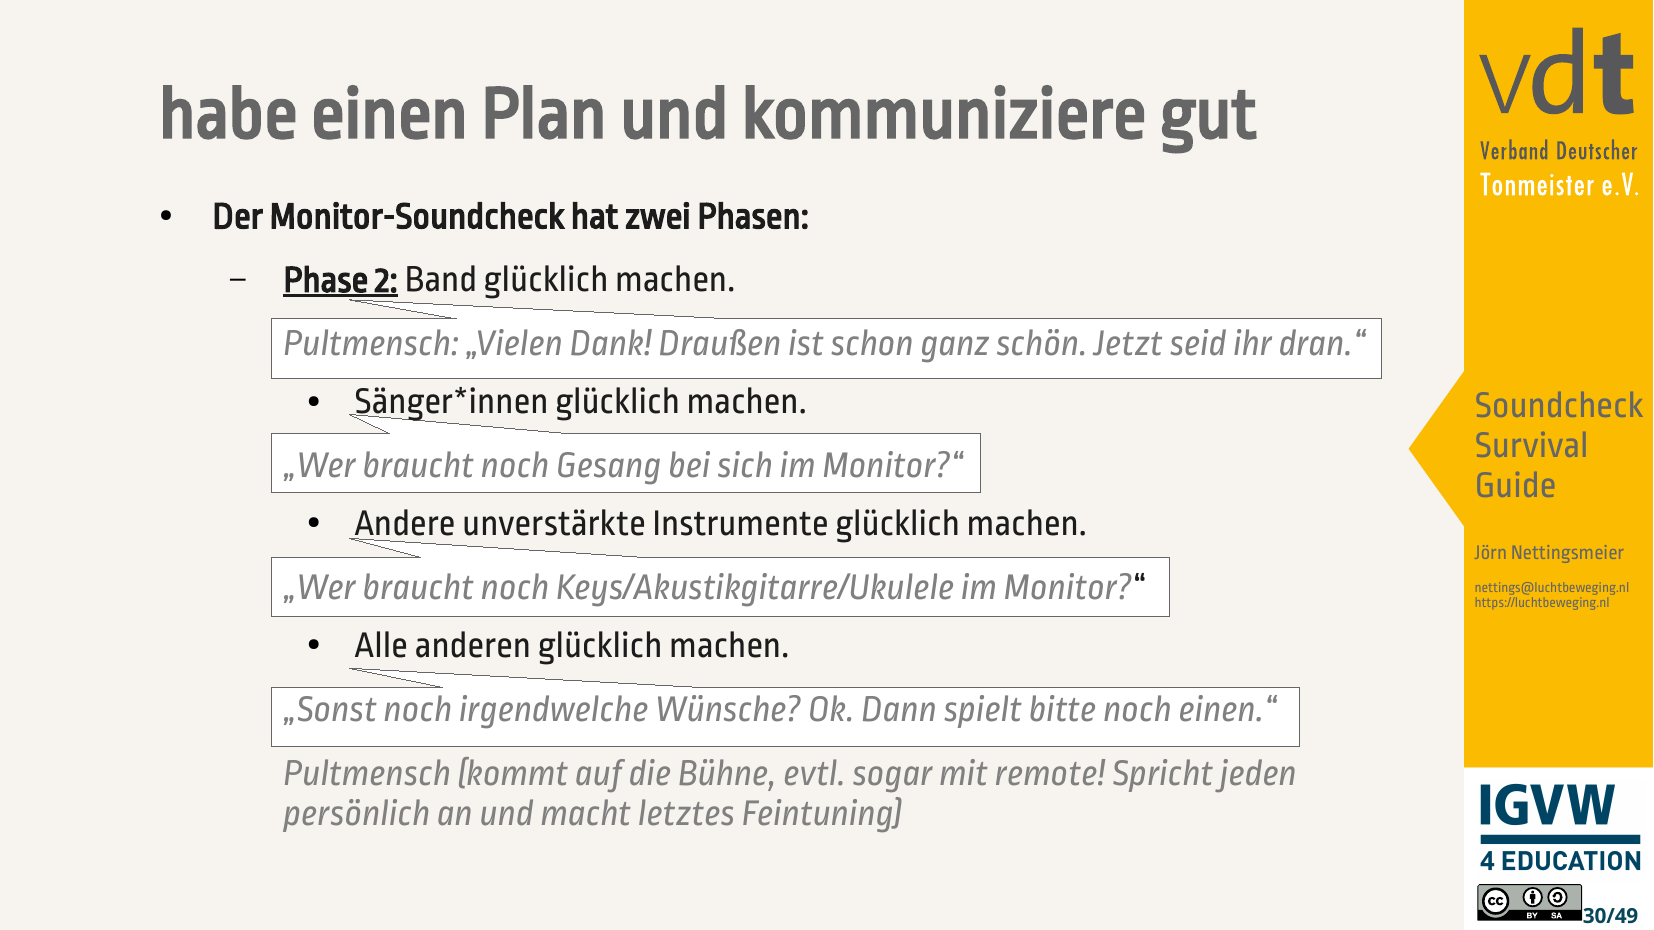

# habe einen Plan und kommuniziere gut
Der Monitor-Soundcheck hat zwei Phasen:
Phase 2: Band glücklich machen.
Pultmensch: „Vielen Dank! Draußen ist schon ganz schön. Jetzt seid ihr dran.“
Sänger*innen glücklich machen.
„Wer braucht noch Gesang bei sich im Monitor?“
Andere unverstärkte Instrumente glücklich machen.
„Wer braucht noch Keys/Akustikgitarre/Ukulele im Monitor?“
Alle anderen glücklich machen.
„Sonst noch irgendwelche Wünsche? Ok. Dann spielt bitte noch einen.“
Pultmensch (kommt auf die Bühne, evtl. sogar mit remote! Spricht jeden persönlich an und macht letztes Feintuning)